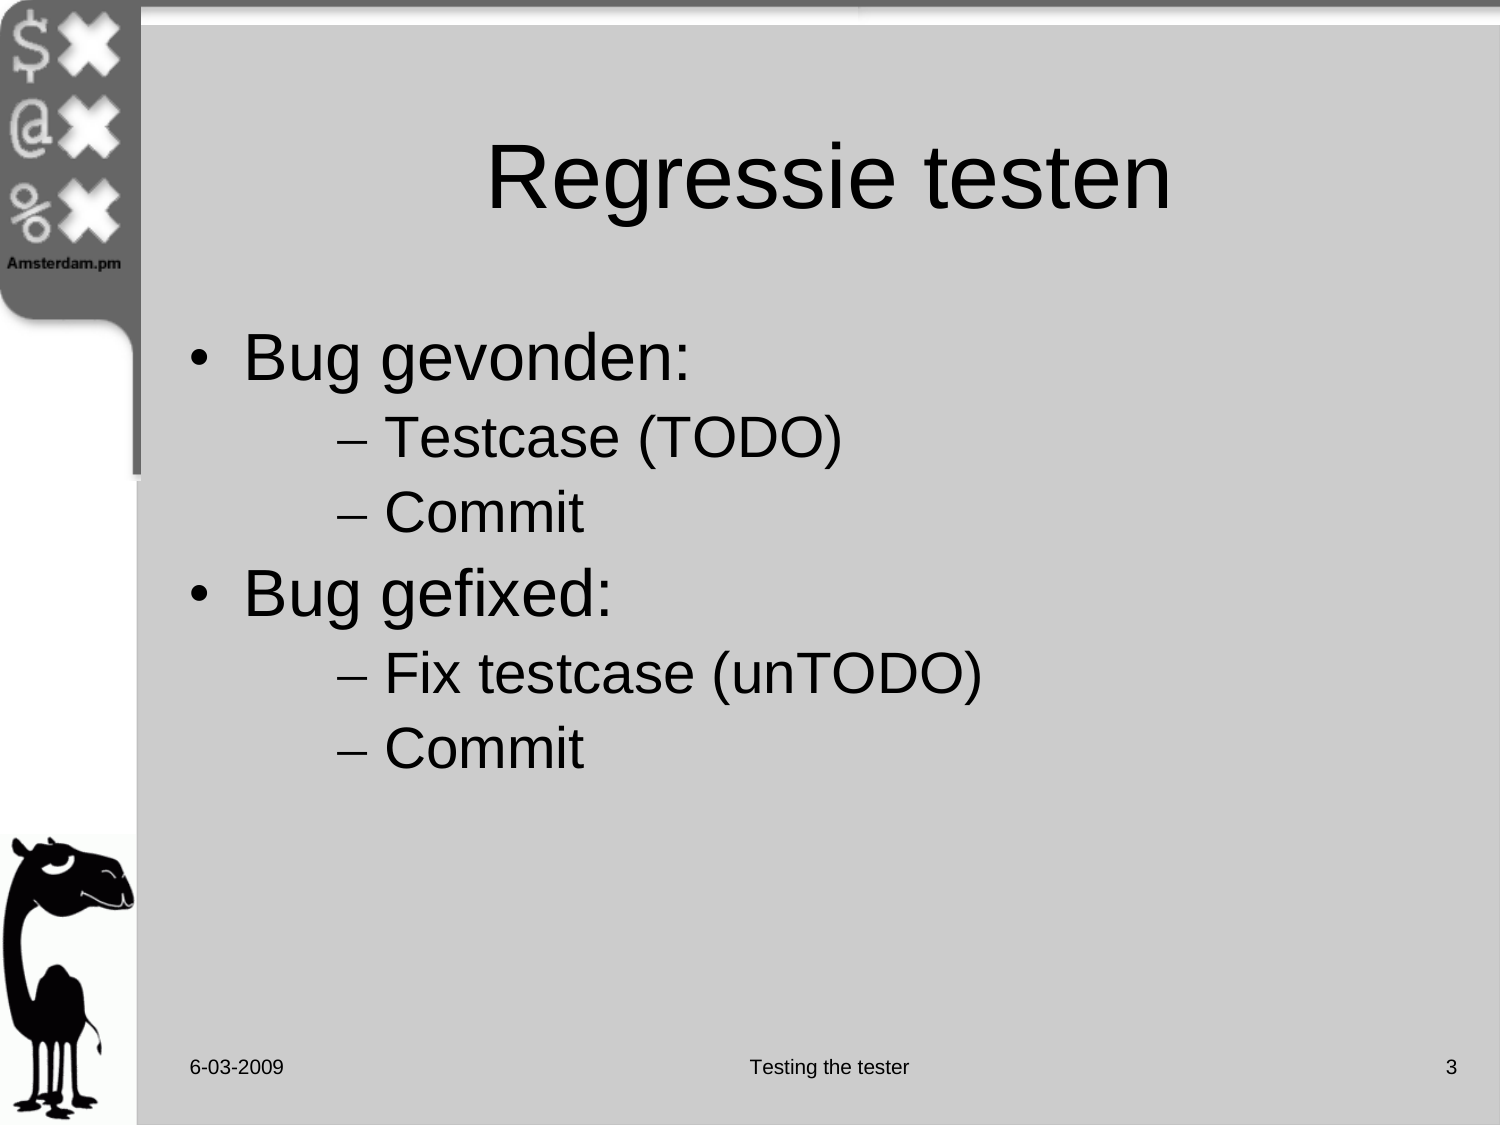

# Regressie testen
Bug gevonden:
Testcase (TODO)
Commit
Bug gefixed:
Fix testcase (unTODO)
Commit
6-03-2009
Testing the tester
3